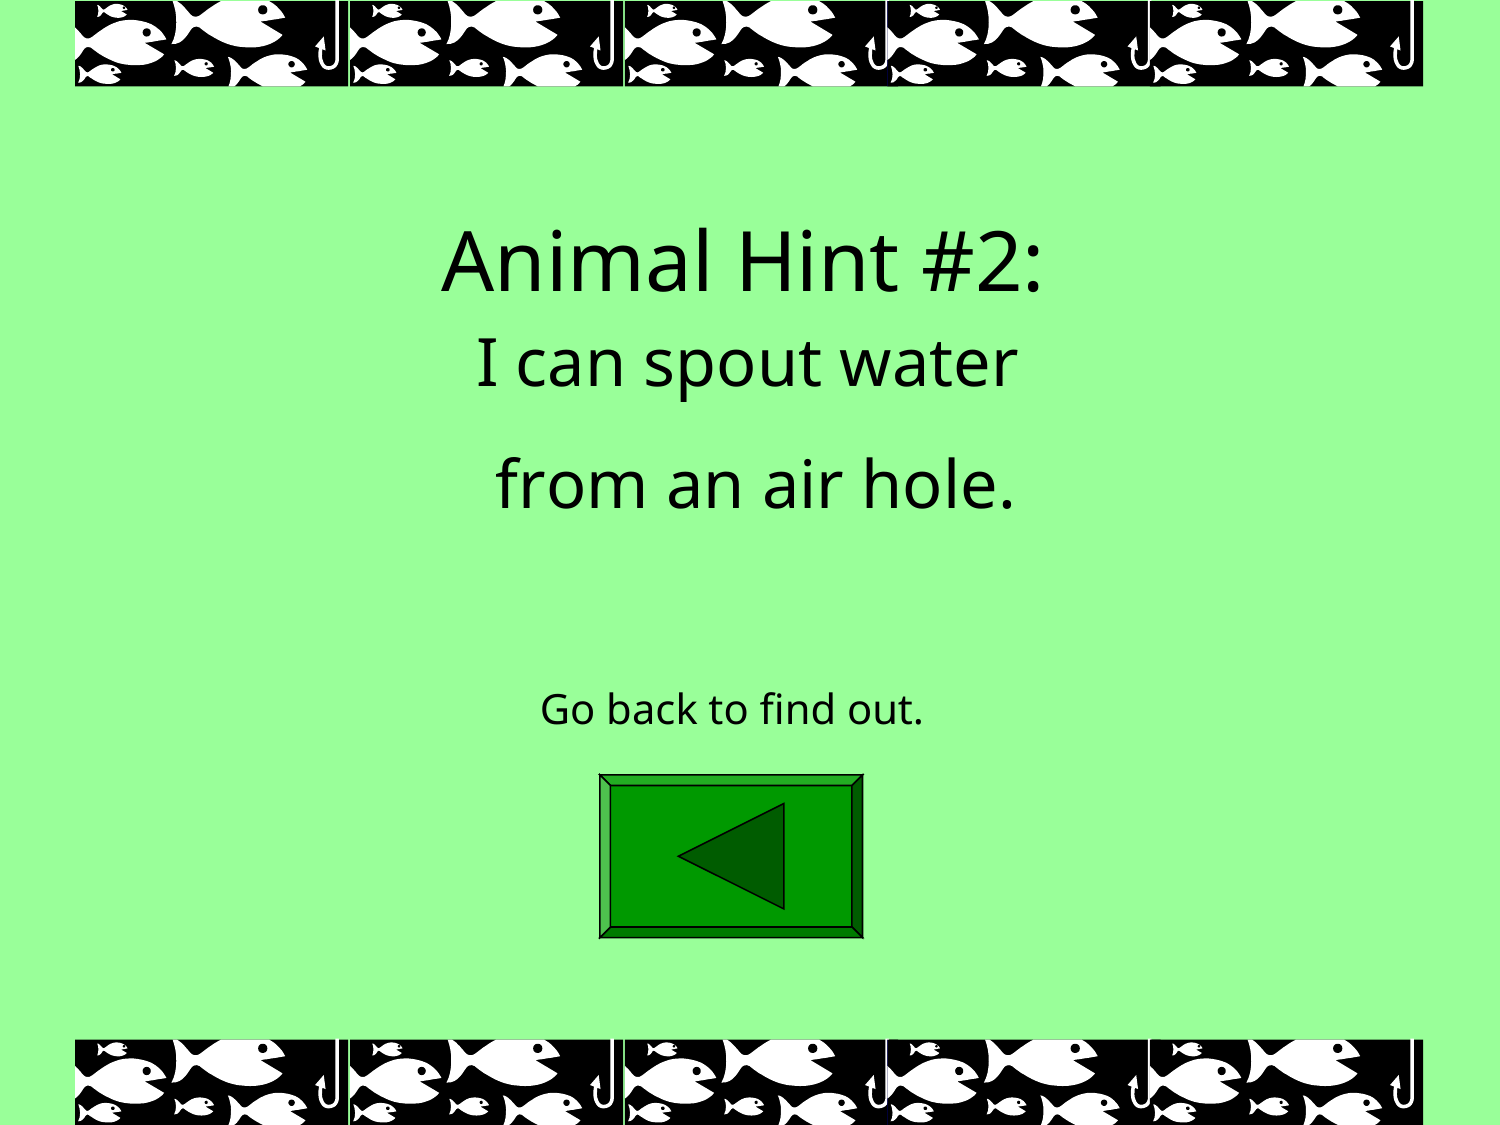

Animal Hint #2:
I can spout water
from an air hole.
Go back to find out.